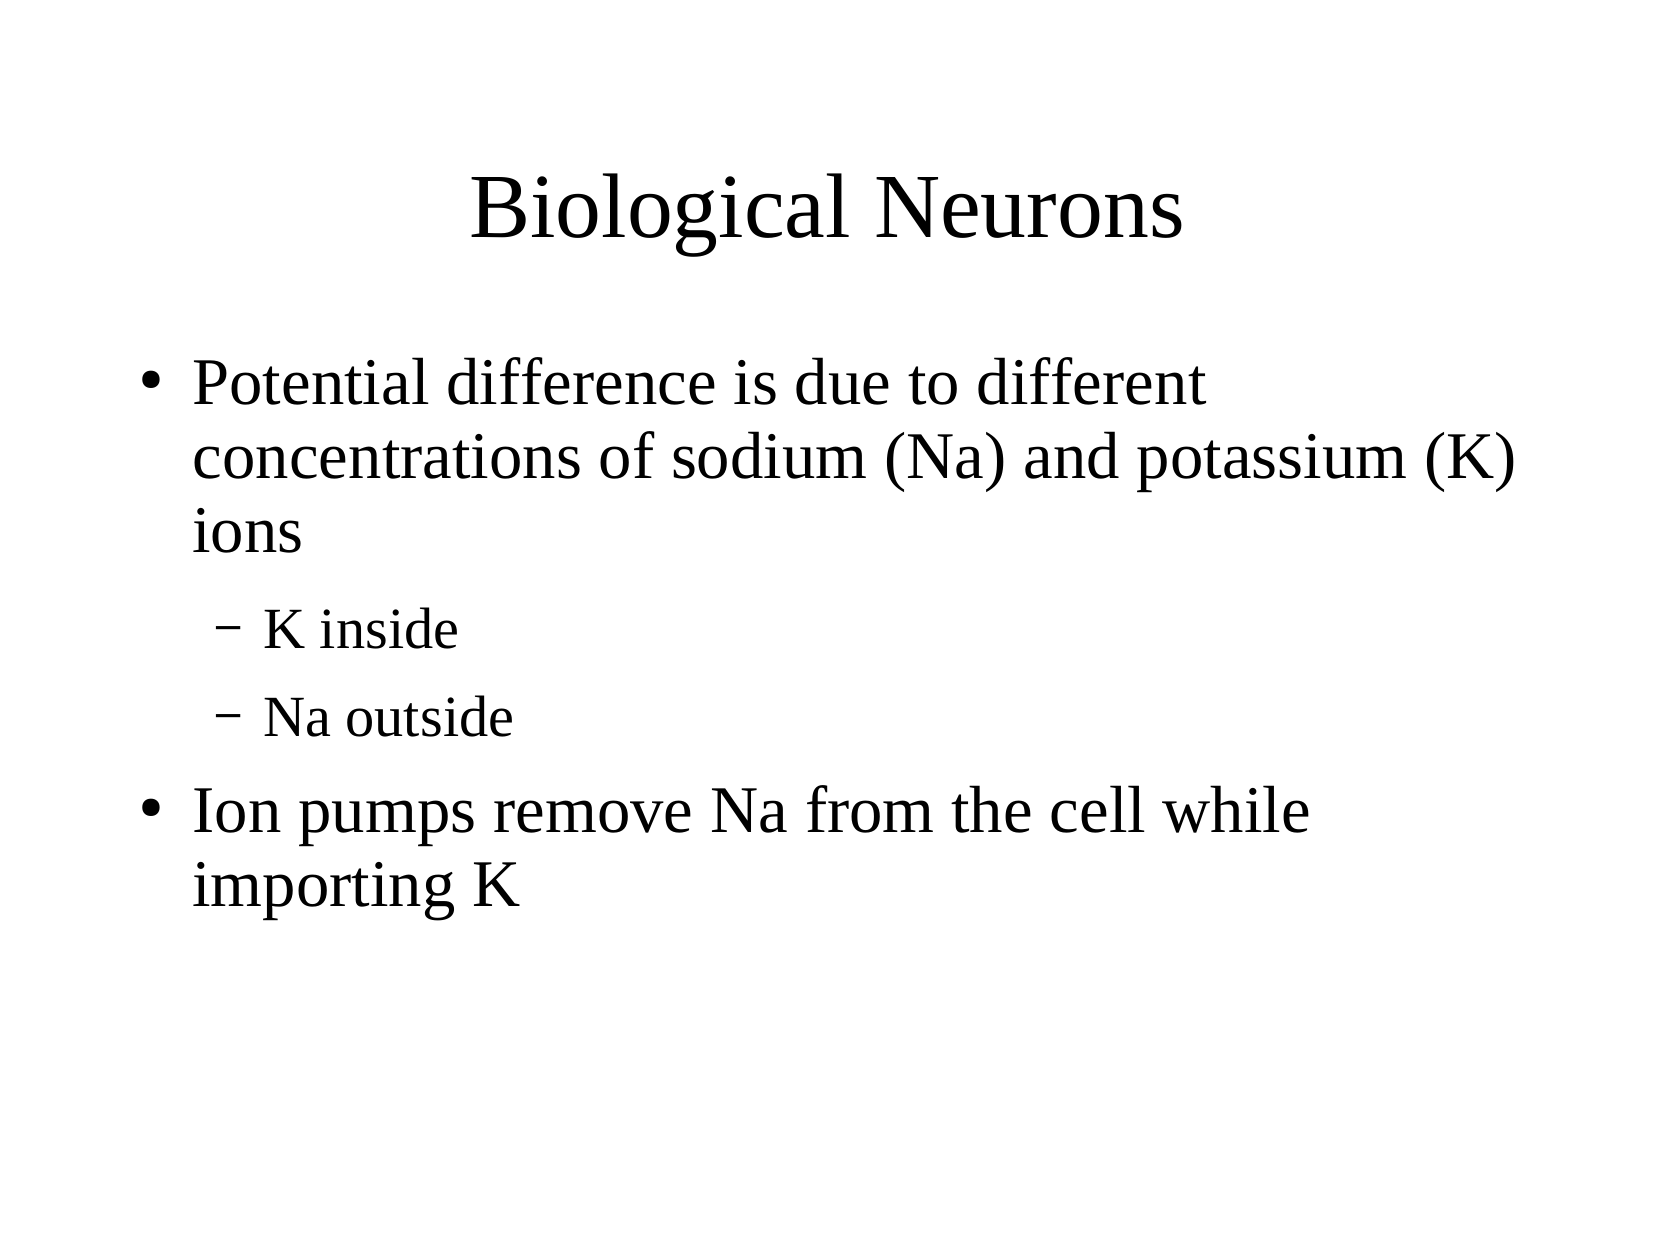

# Biological Neurons
Potential difference is due to different concentrations of sodium (Na) and potassium (K) ions
K inside
Na outside
Ion pumps remove Na from the cell while importing K